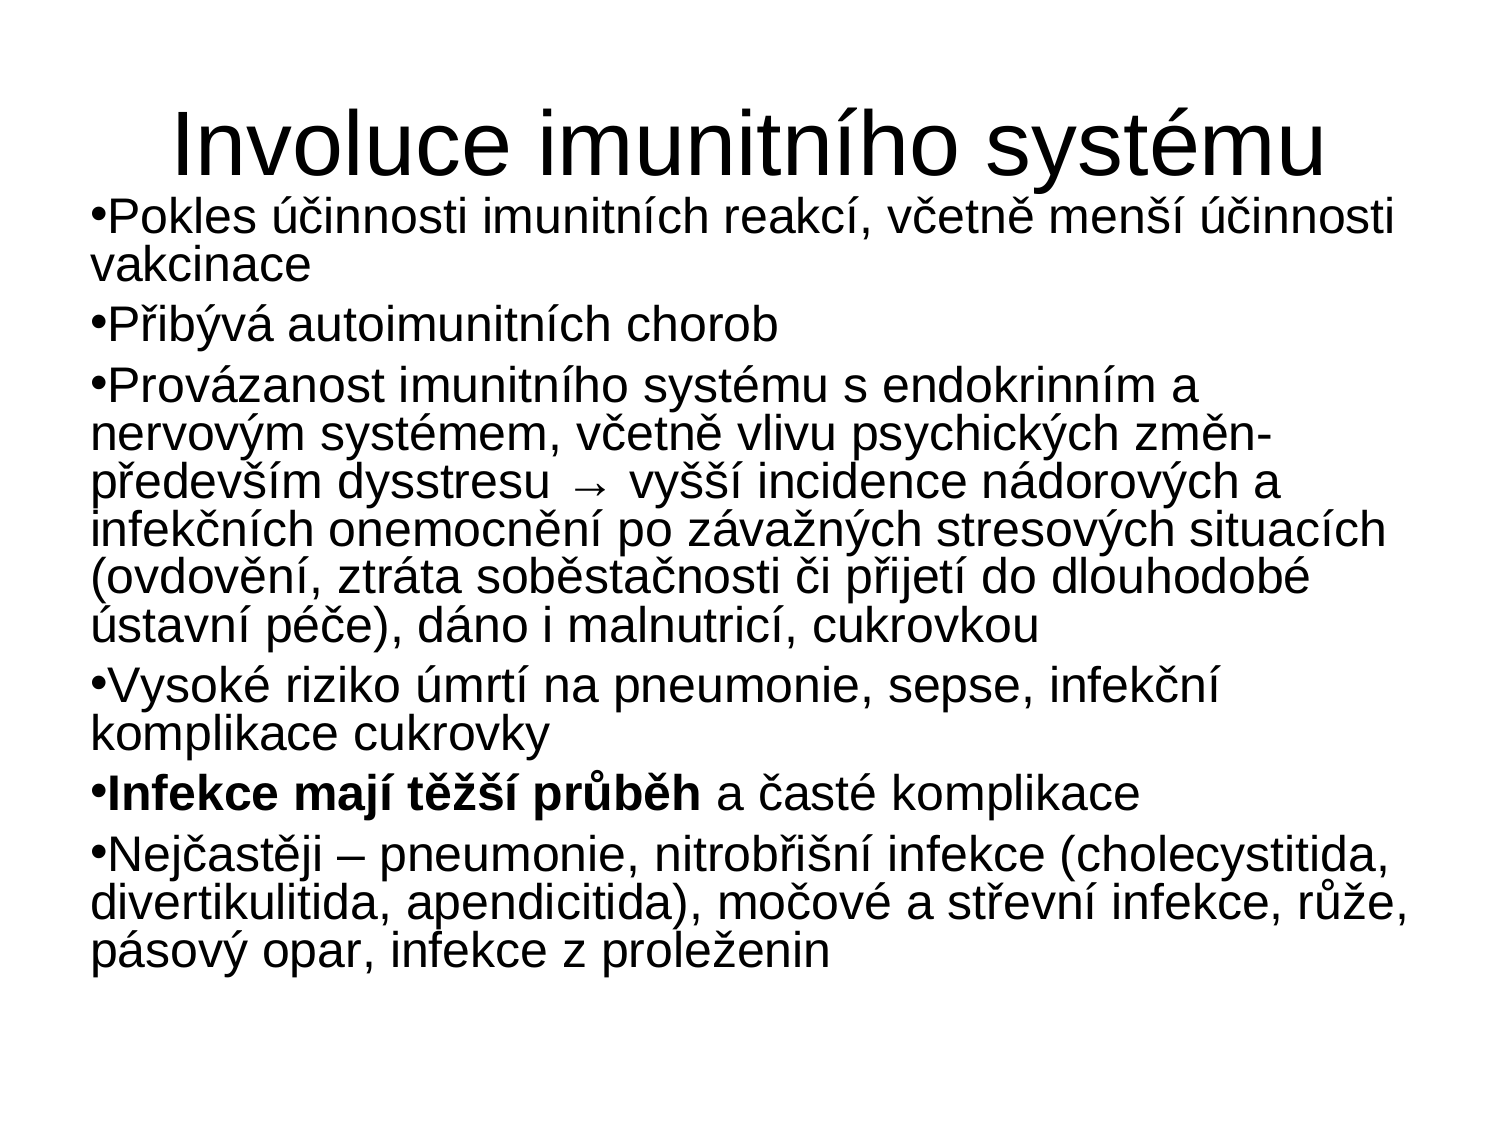

# Involuce imunitního systému
Pokles účinnosti imunitních reakcí, včetně menší účinnosti vakcinace
Přibývá autoimunitních chorob
Provázanost imunitního systému s endokrinním a nervovým systémem, včetně vlivu psychických změn- především dysstresu → vyšší incidence nádorových a infekčních onemocnění po závažných stresových situacích (ovdovění, ztráta soběstačnosti či přijetí do dlouhodobé ústavní péče), dáno i malnutricí, cukrovkou
Vysoké riziko úmrtí na pneumonie, sepse, infekční komplikace cukrovky
Infekce mají těžší průběh a časté komplikace
Nejčastěji – pneumonie, nitrobřišní infekce (cholecystitida, divertikulitida, apendicitida), močové a střevní infekce, růže, pásový opar, infekce z proleženin